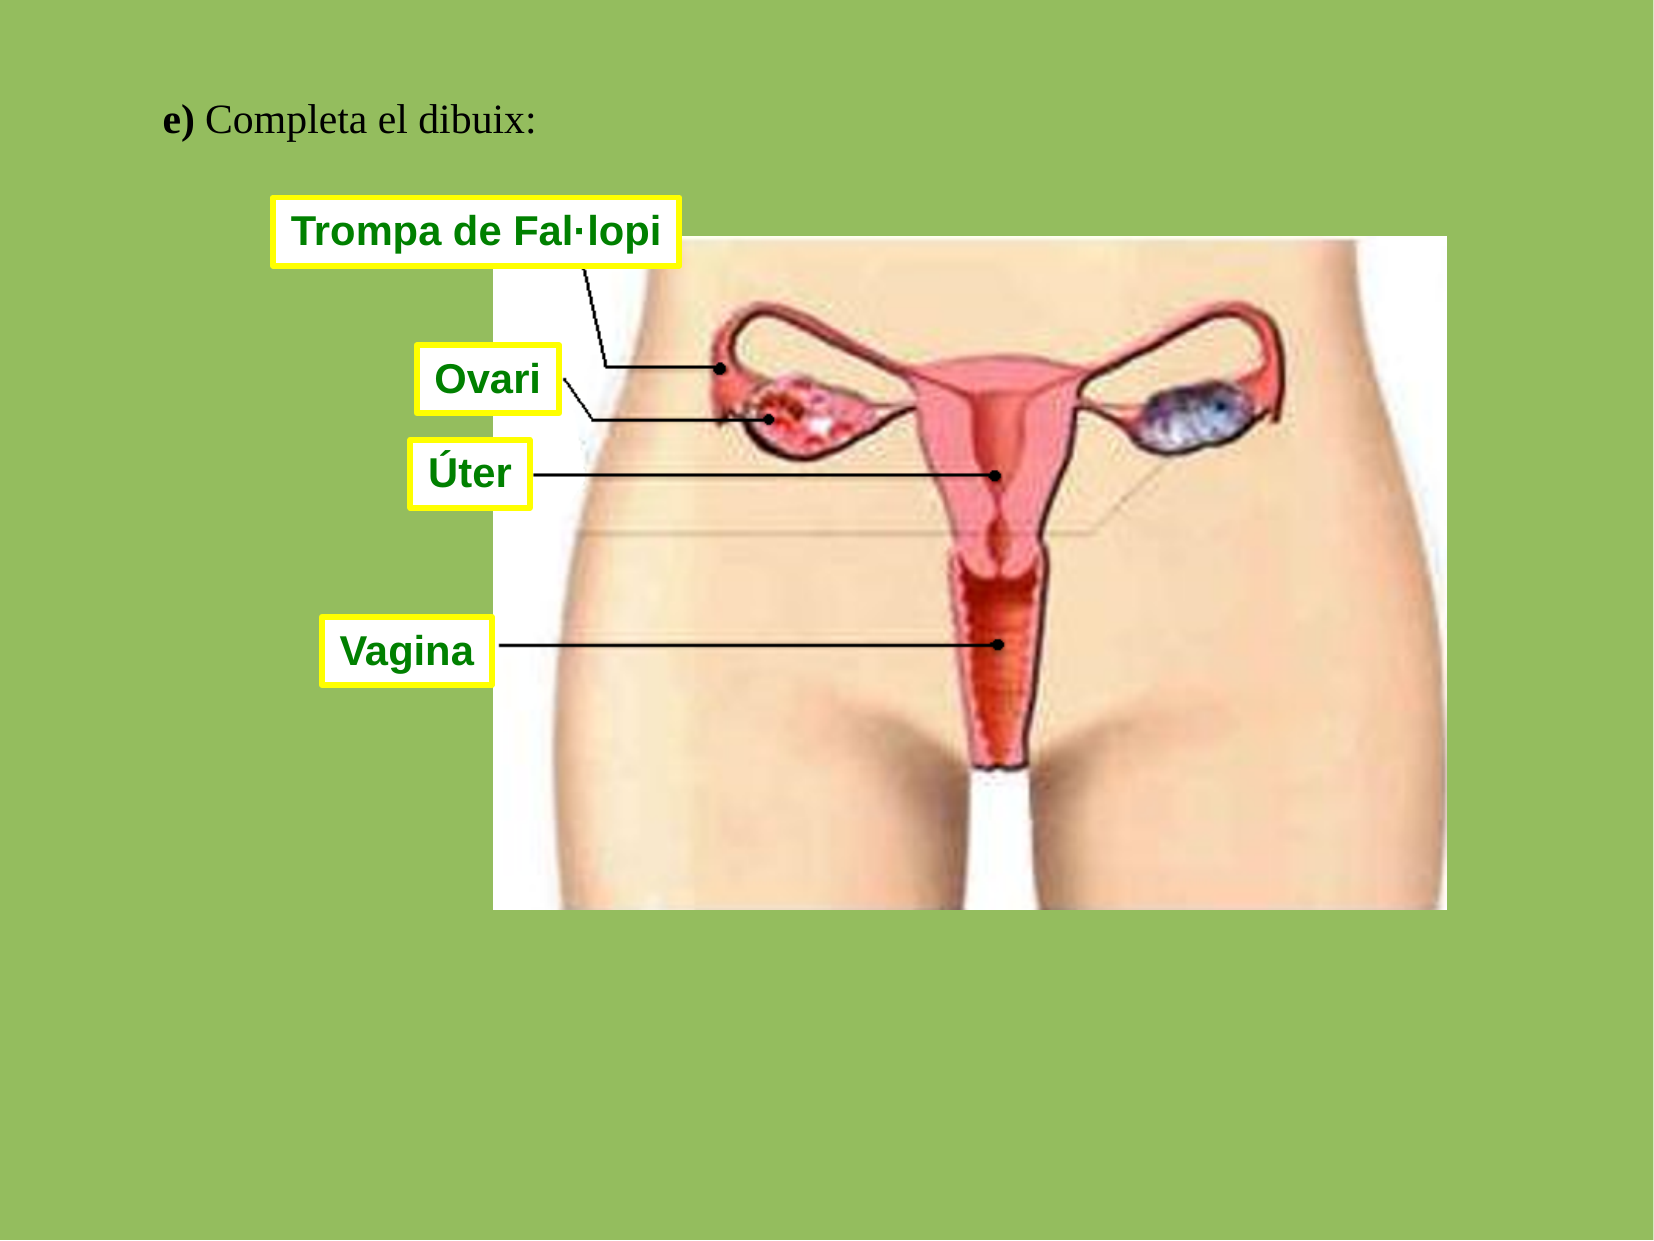

e) Completa el dibuix:
Trompa de Fal·lopi
Ovari
Úter
Vagina